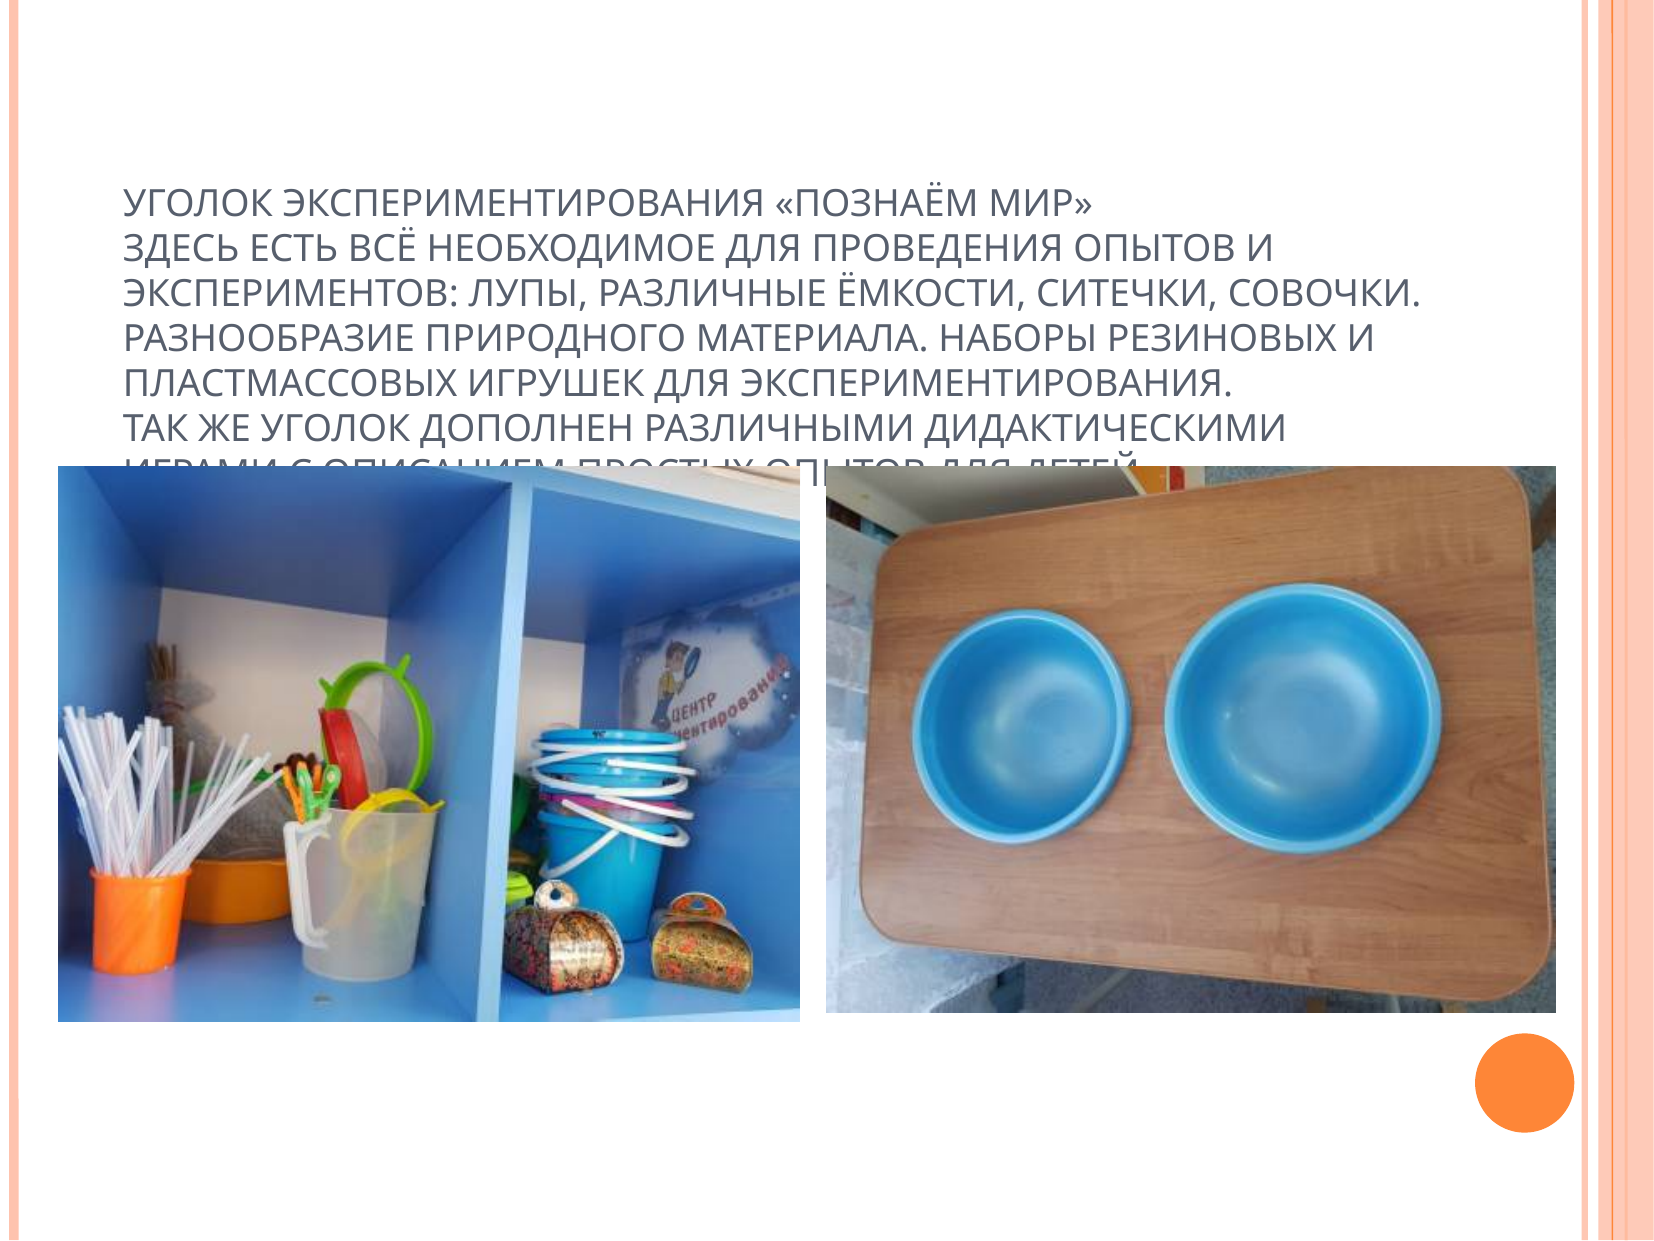

# Уголок экспериментирования «Познаём мир» Здесь есть всё необходимое для проведения опытов и экспериментов: лупы, различные ёмкости, ситечки, совочки. Разнообразие природного материала. Наборы резиновых и пластмассовых игрушек для экспериментирования. Так же уголок дополнен различными дидактическими играми с описанием простых опытов для детей.